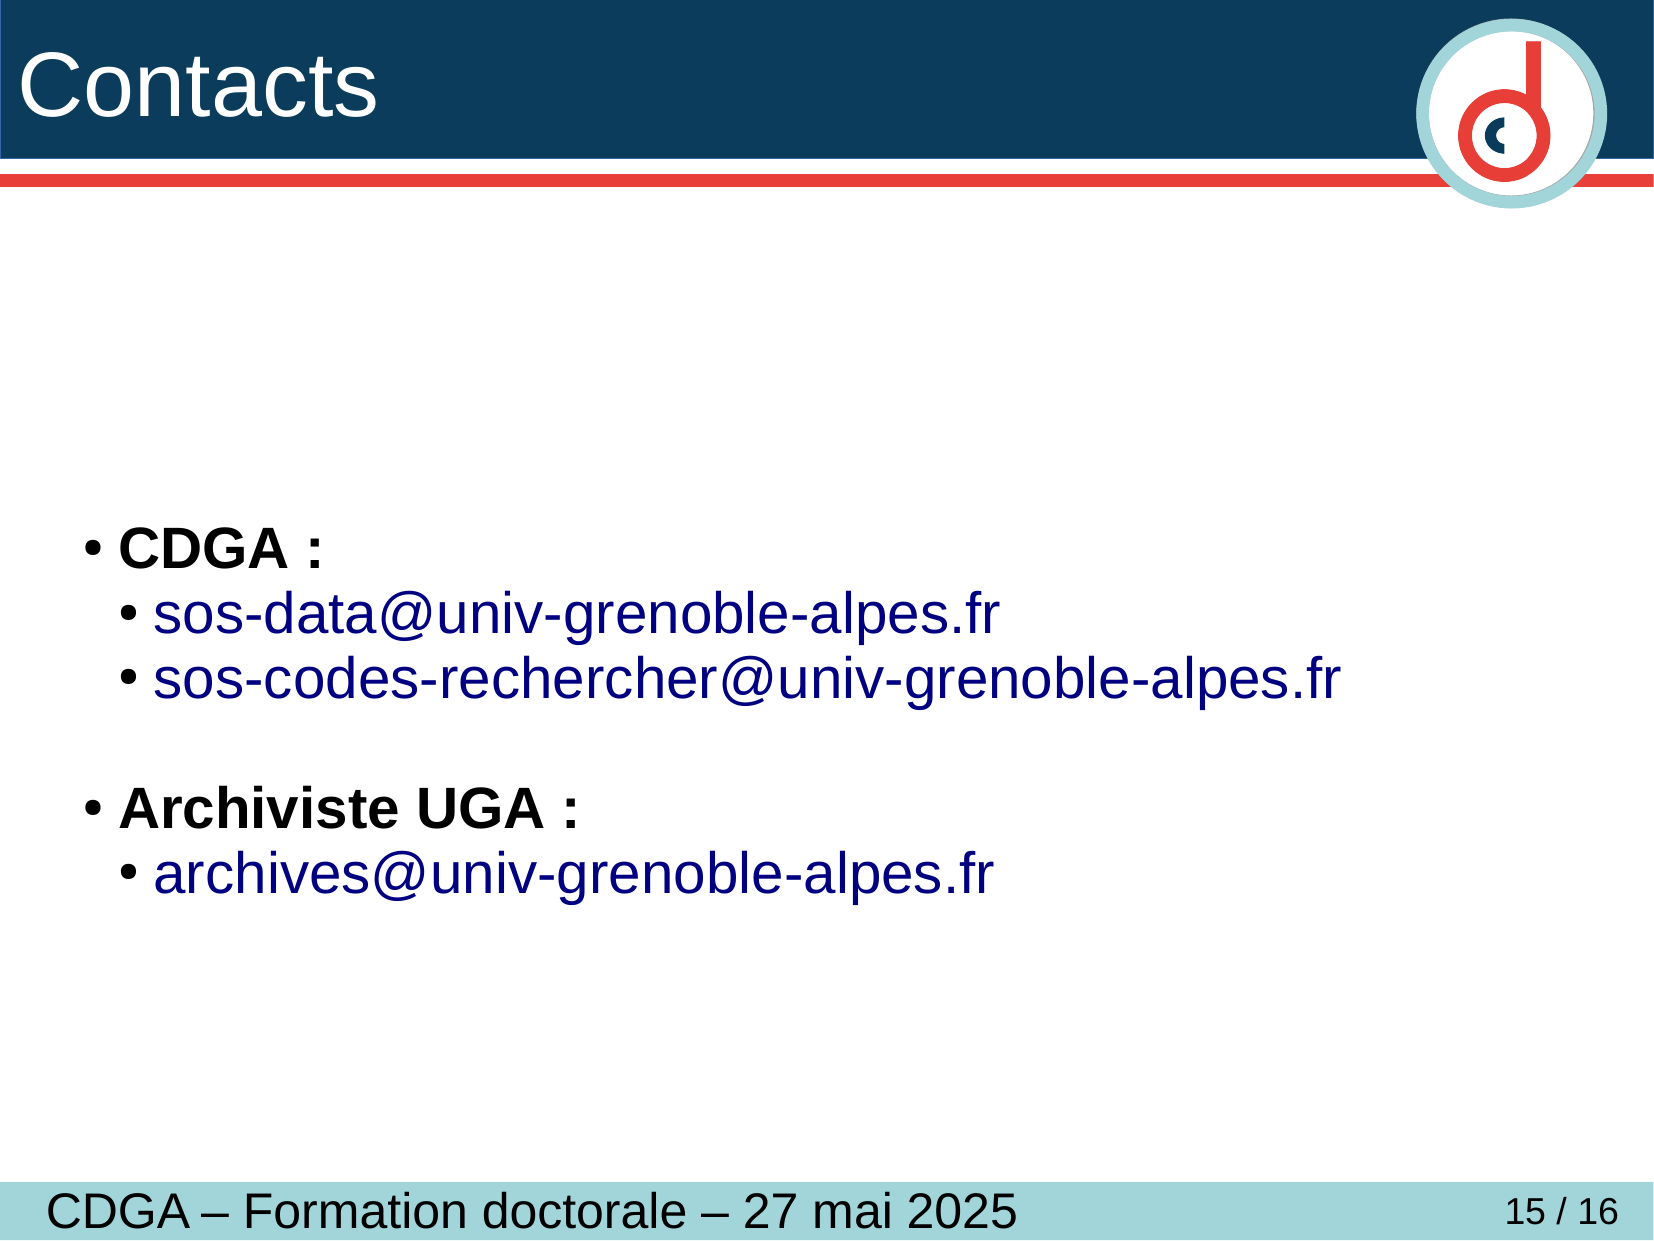

# Contacts
CDGA :
sos-data@univ-grenoble-alpes.fr
sos-codes-rechercher@univ-grenoble-alpes.fr
Archiviste UGA :
archives@univ-grenoble-alpes.fr